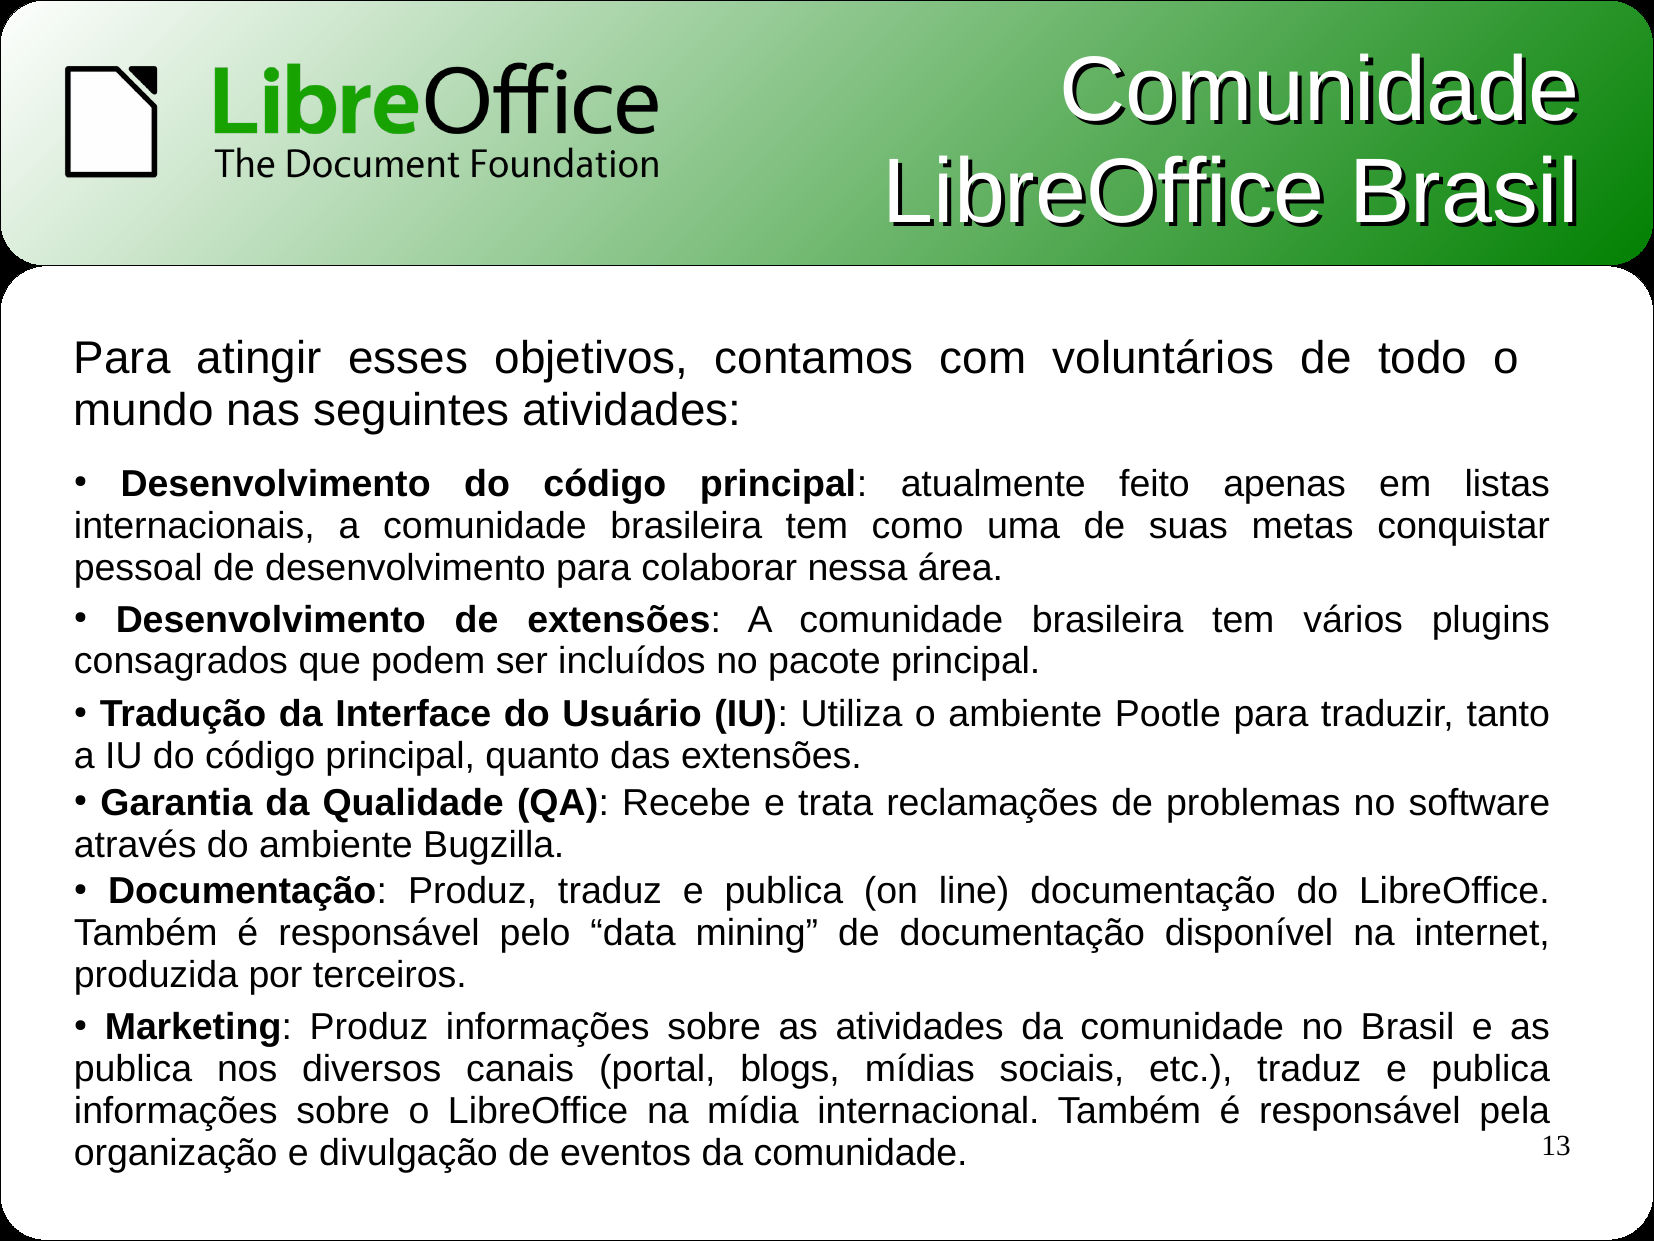

Comunidade LibreOffice Brasil
Para atingir esses objetivos, contamos com voluntários de todo o mundo nas seguintes atividades:
 Desenvolvimento do código principal: atualmente feito apenas em listas internacionais, a comunidade brasileira tem como uma de suas metas conquistar pessoal de desenvolvimento para colaborar nessa área.
 Desenvolvimento de extensões: A comunidade brasileira tem vários plugins consagrados que podem ser incluídos no pacote principal.
 Tradução da Interface do Usuário (IU): Utiliza o ambiente Pootle para traduzir, tanto a IU do código principal, quanto das extensões.
 Garantia da Qualidade (QA): Recebe e trata reclamações de problemas no software através do ambiente Bugzilla.
 Documentação: Produz, traduz e publica (on line) documentação do LibreOffice. Também é responsável pelo “data mining” de documentação disponível na internet, produzida por terceiros.
 Marketing: Produz informações sobre as atividades da comunidade no Brasil e as publica nos diversos canais (portal, blogs, mídias sociais, etc.), traduz e publica informações sobre o LibreOffice na mídia internacional. Também é responsável pela organização e divulgação de eventos da comunidade.
13